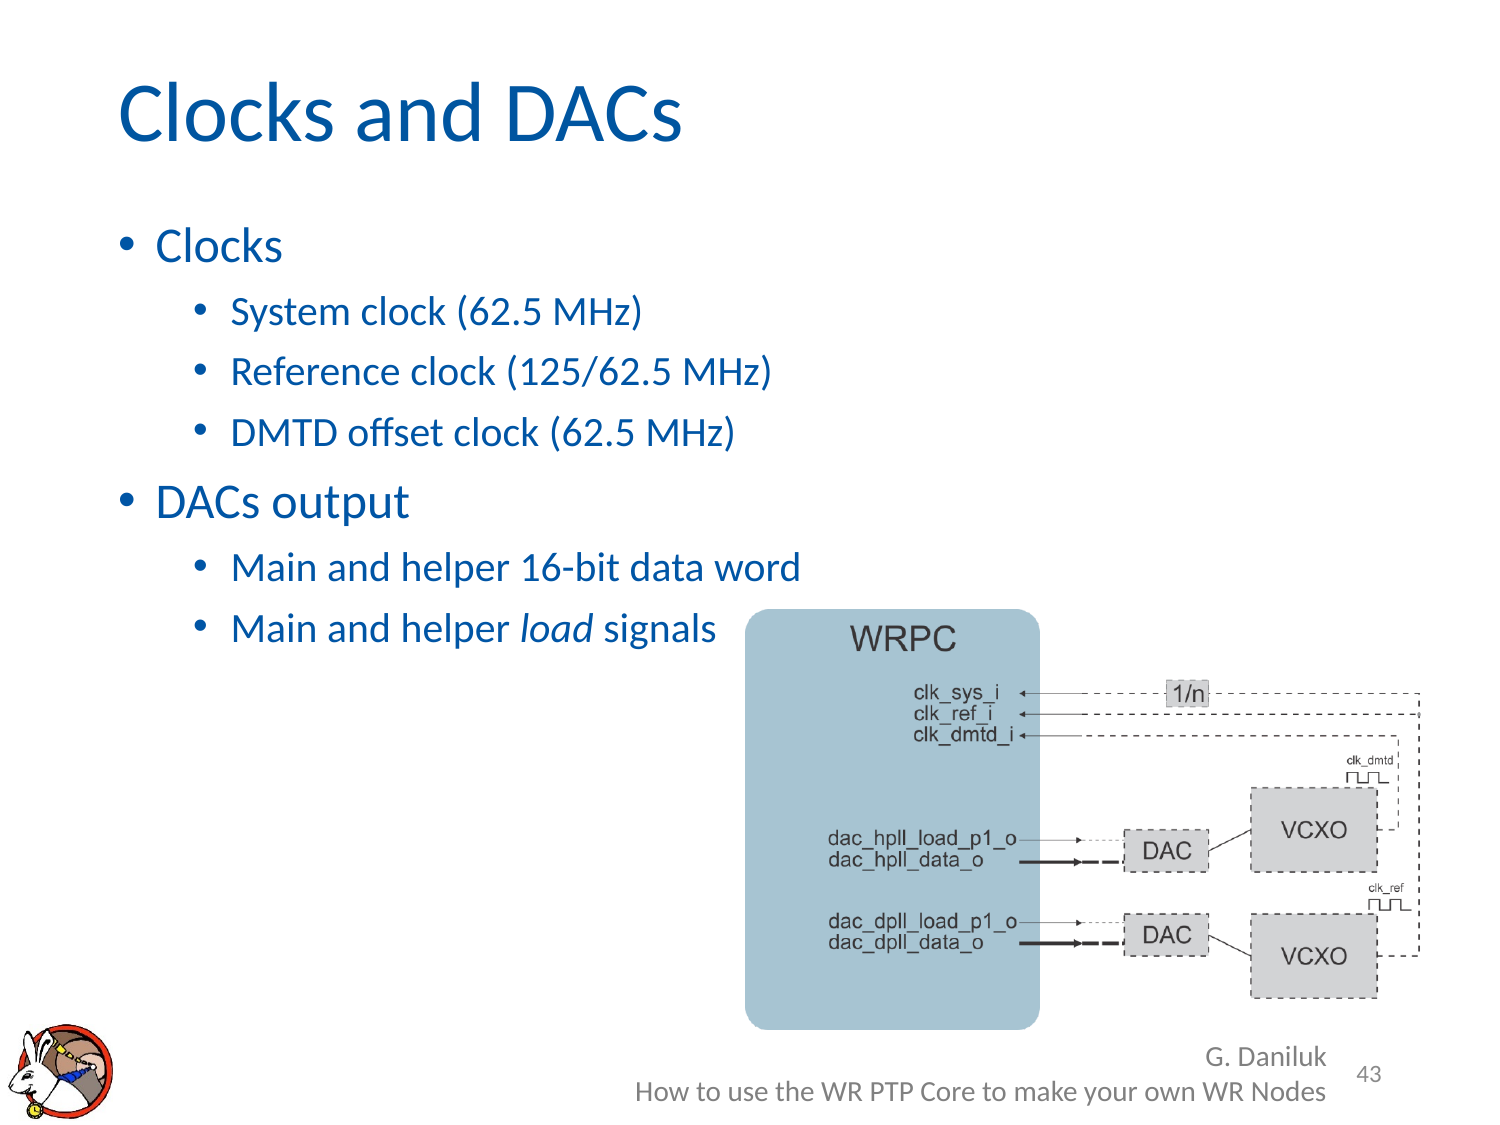

# Clocks and DACs
Clocks
System clock (62.5 MHz)
Reference clock (125/62.5 MHz)
DMTD offset clock (62.5 MHz)
DACs output
Main and helper 16-bit data word
Main and helper load signals
G. Daniluk
How to use the WR PTP Core to make your own WR Nodes